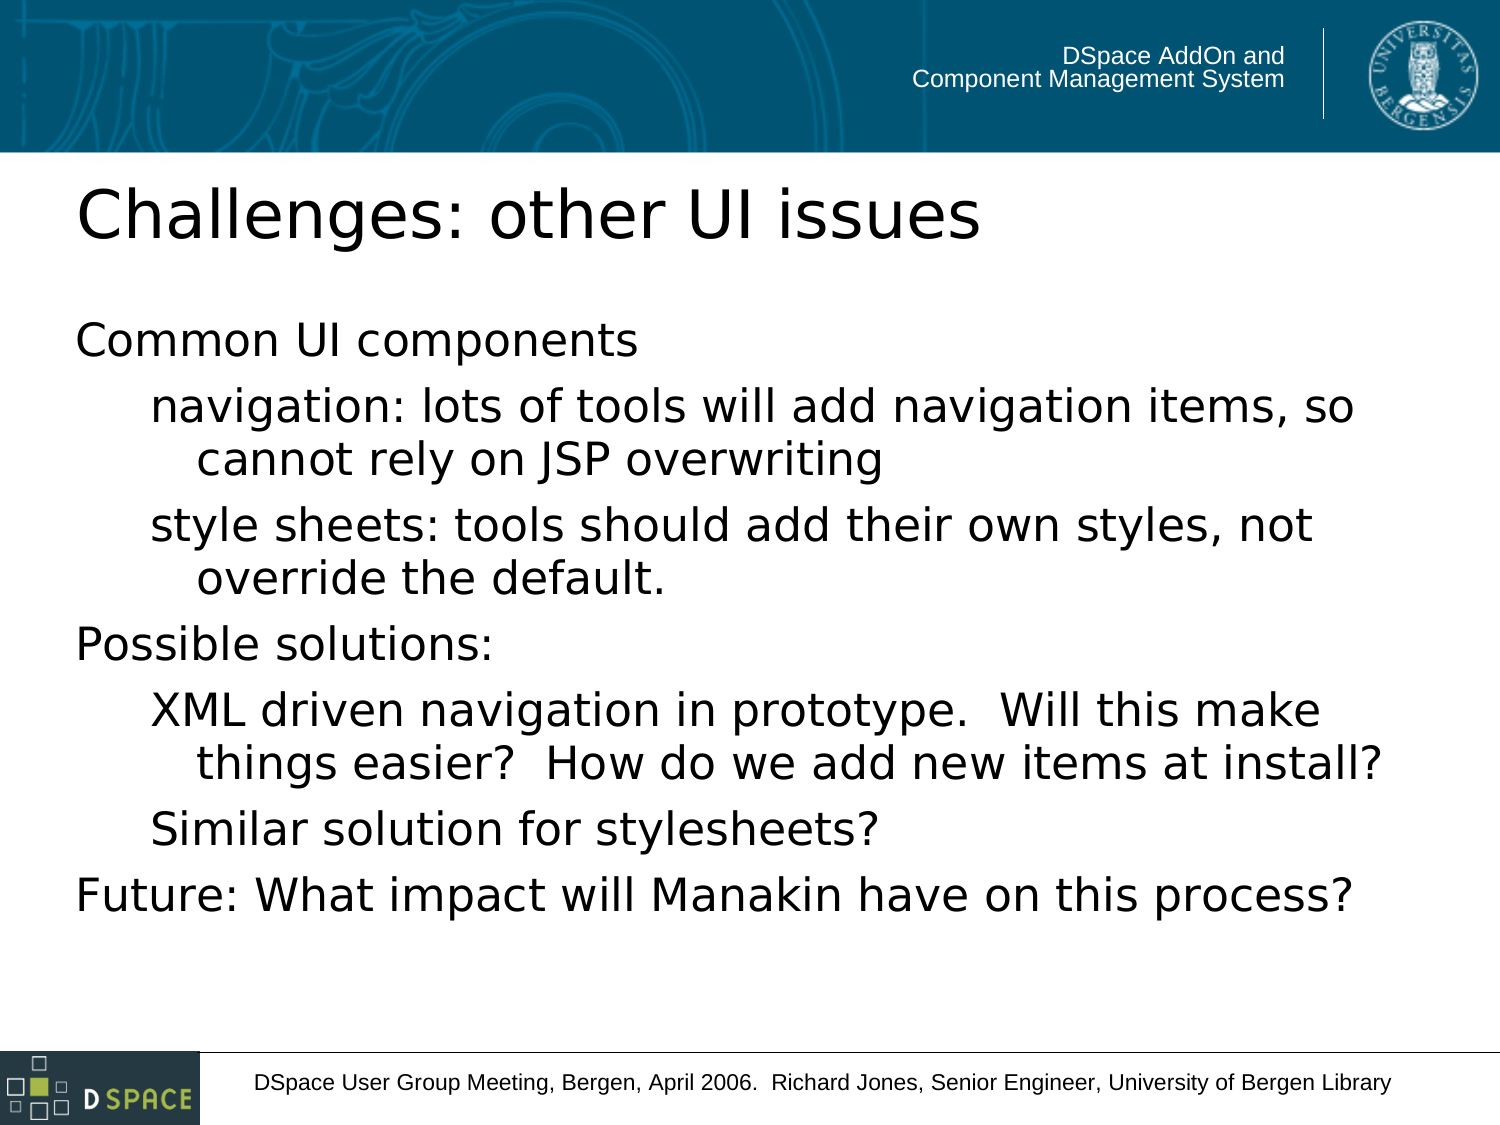

# Challenges: other UI issues
Common UI components
navigation: lots of tools will add navigation items, so cannot rely on JSP overwriting
style sheets: tools should add their own styles, not override the default.
Possible solutions:
XML driven navigation in prototype. Will this make things easier? How do we add new items at install?
Similar solution for stylesheets?
Future: What impact will Manakin have on this process?